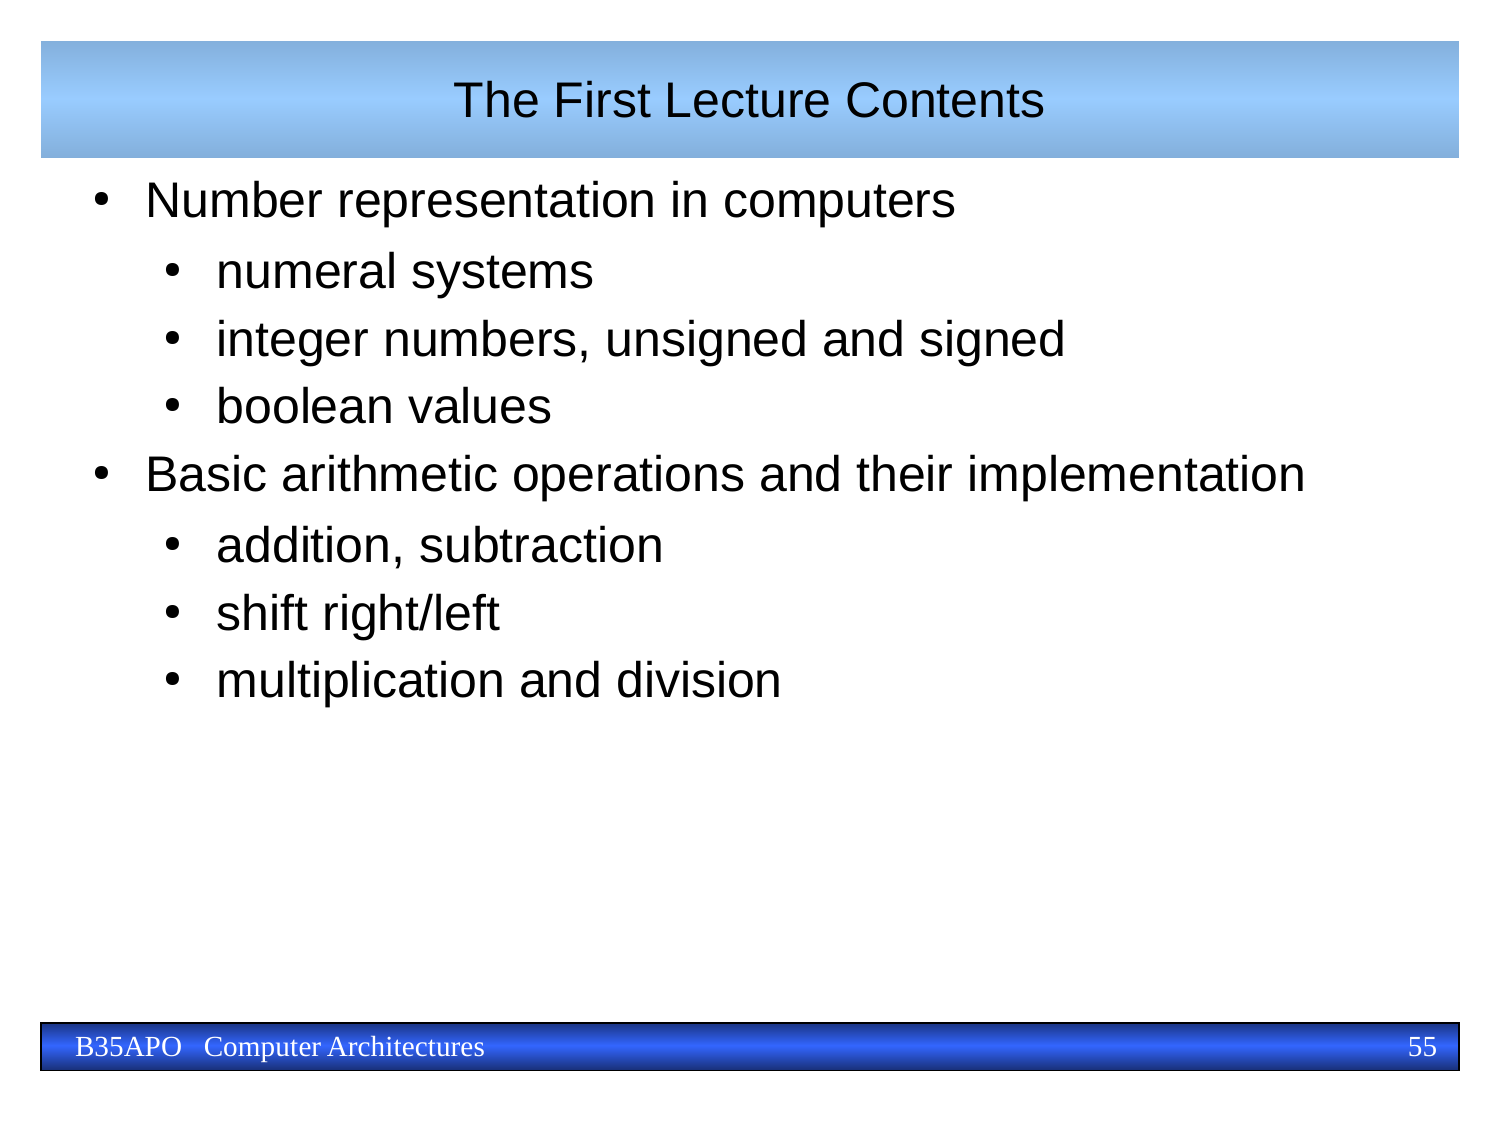

# The First Lecture Contents
Number representation in computers
numeral systems
integer numbers, unsigned and signed
boolean values
Basic arithmetic operations and their implementation
addition, subtraction
shift right/left
multiplication and division
B35APO Computer Architectures
55